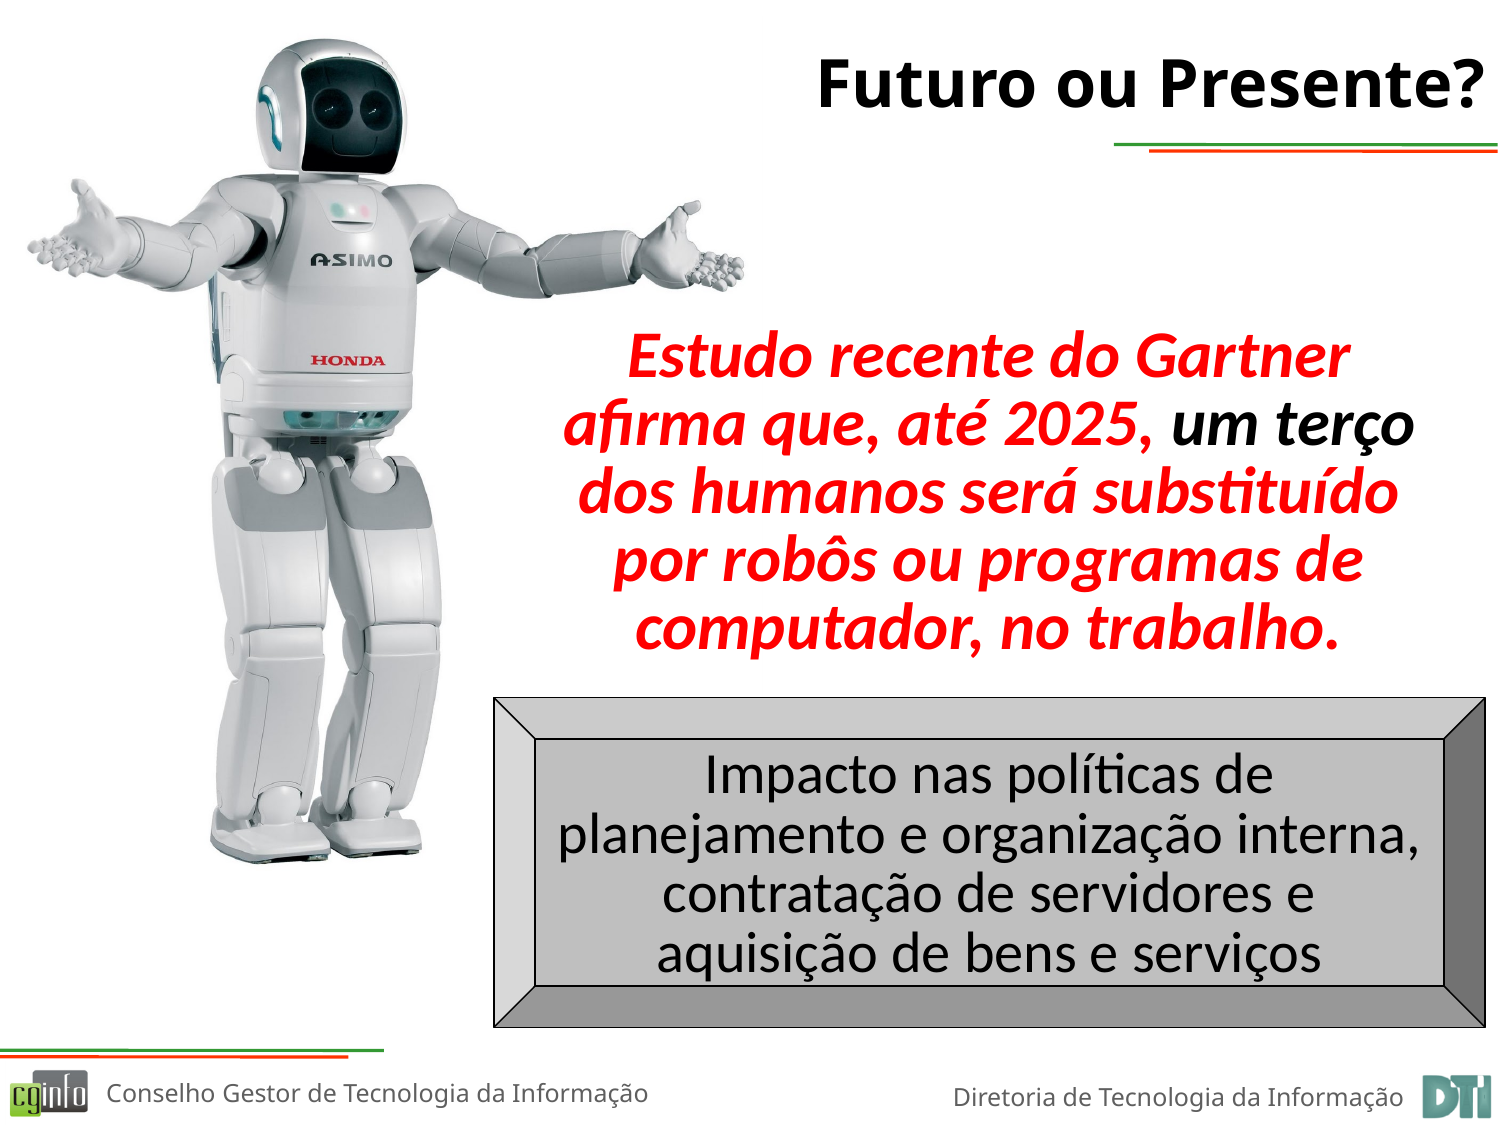

# Futuro ou Presente?
Estudo recente do Gartner afirma que, até 2025, um terço dos humanos será substituído por robôs ou programas de computador, no trabalho.
Impacto nas políticas de planejamento e organização interna, contratação de servidores e aquisição de bens e serviços